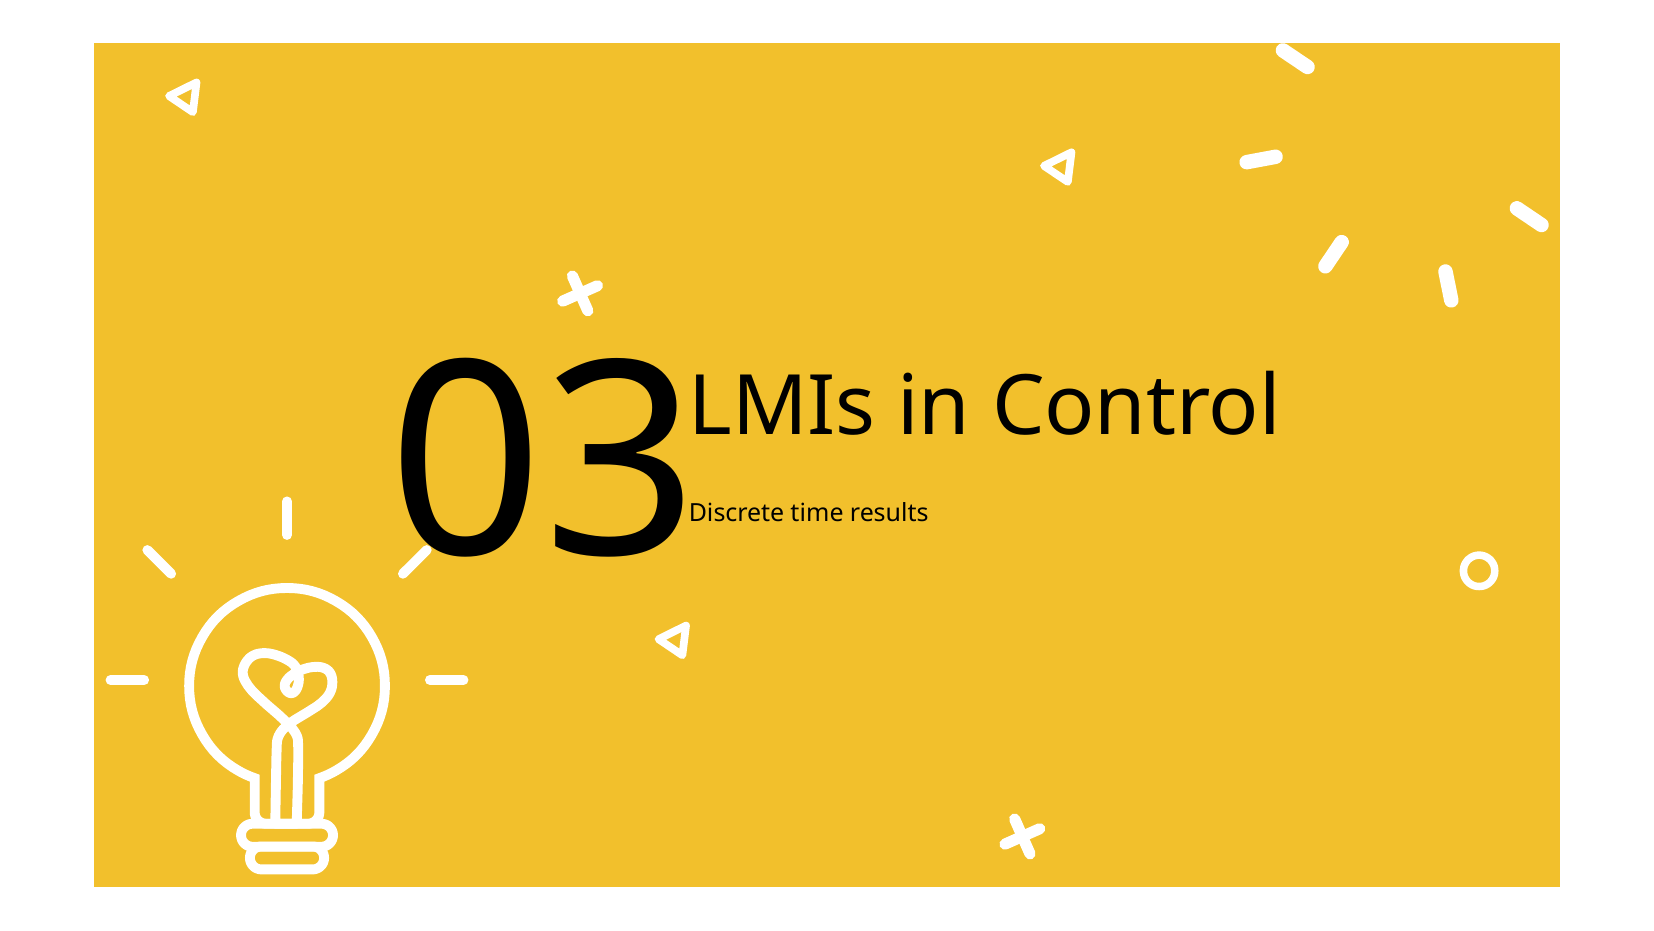

03
# LMIs in Control
Discrete time results